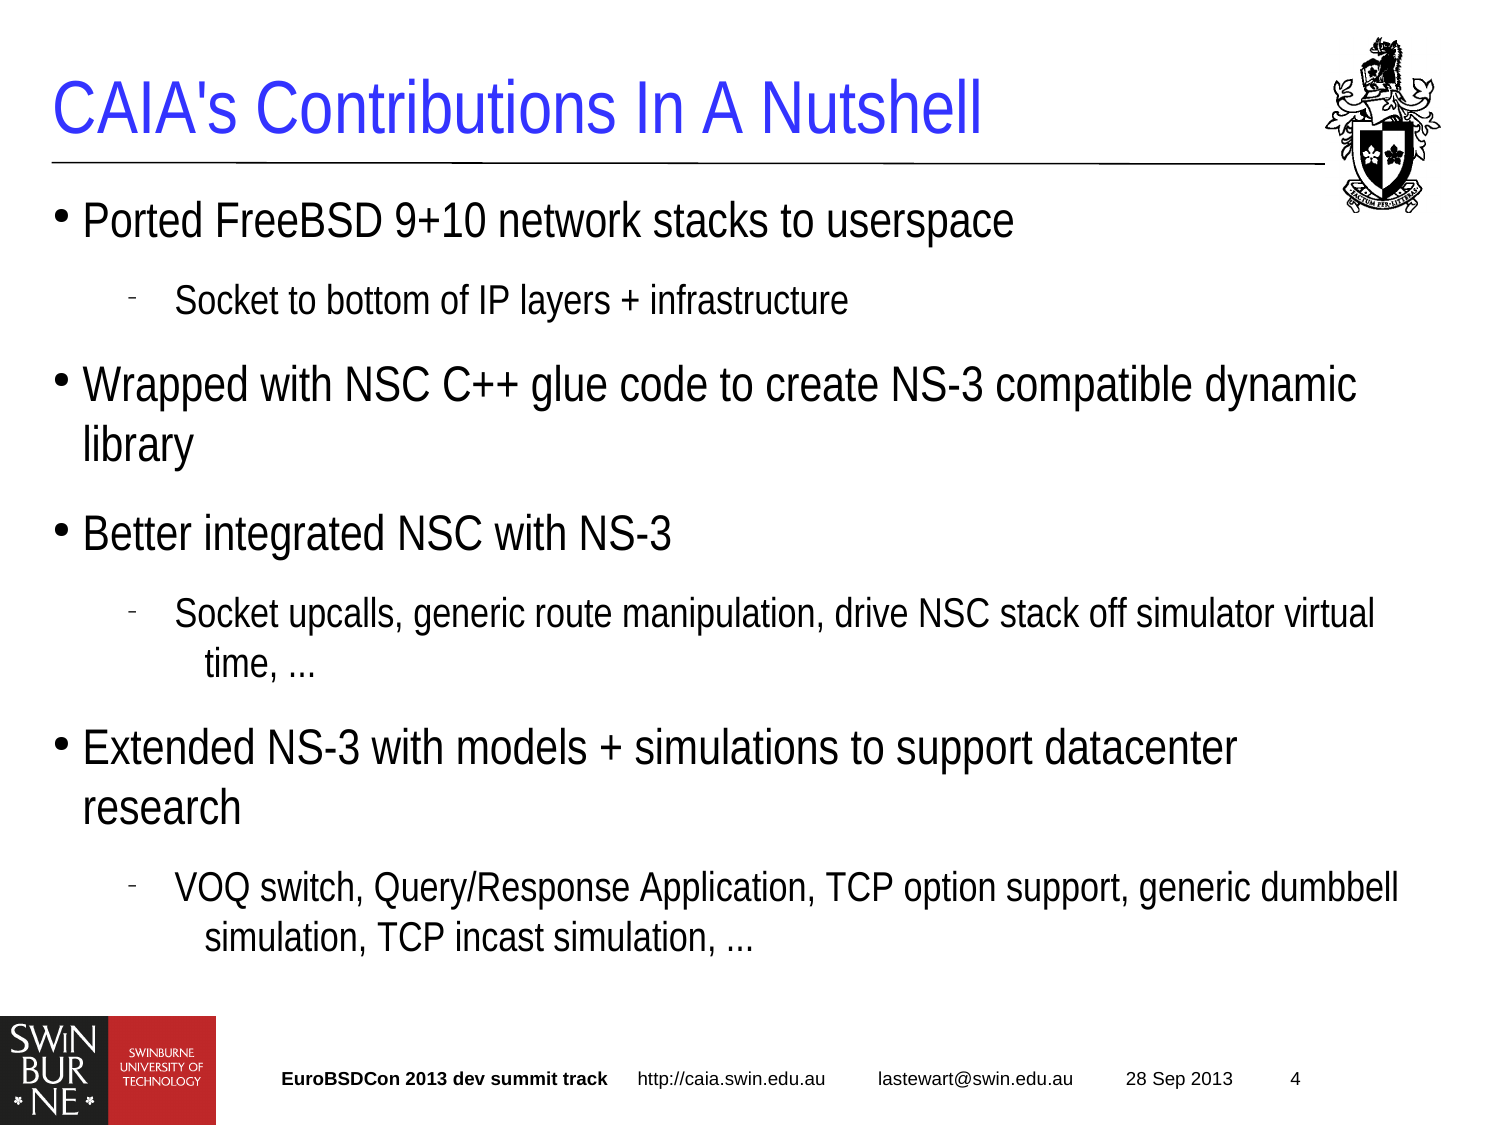

# CAIA's Contributions In A Nutshell
Ported FreeBSD 9+10 network stacks to userspace
Socket to bottom of IP layers + infrastructure
Wrapped with NSC C++ glue code to create NS-3 compatible dynamic library
Better integrated NSC with NS-3
Socket upcalls, generic route manipulation, drive NSC stack off simulator virtual time, ...
Extended NS-3 with models + simulations to support datacenter research
VOQ switch, Query/Response Application, TCP option support, generic dumbbell simulation, TCP incast simulation, ...